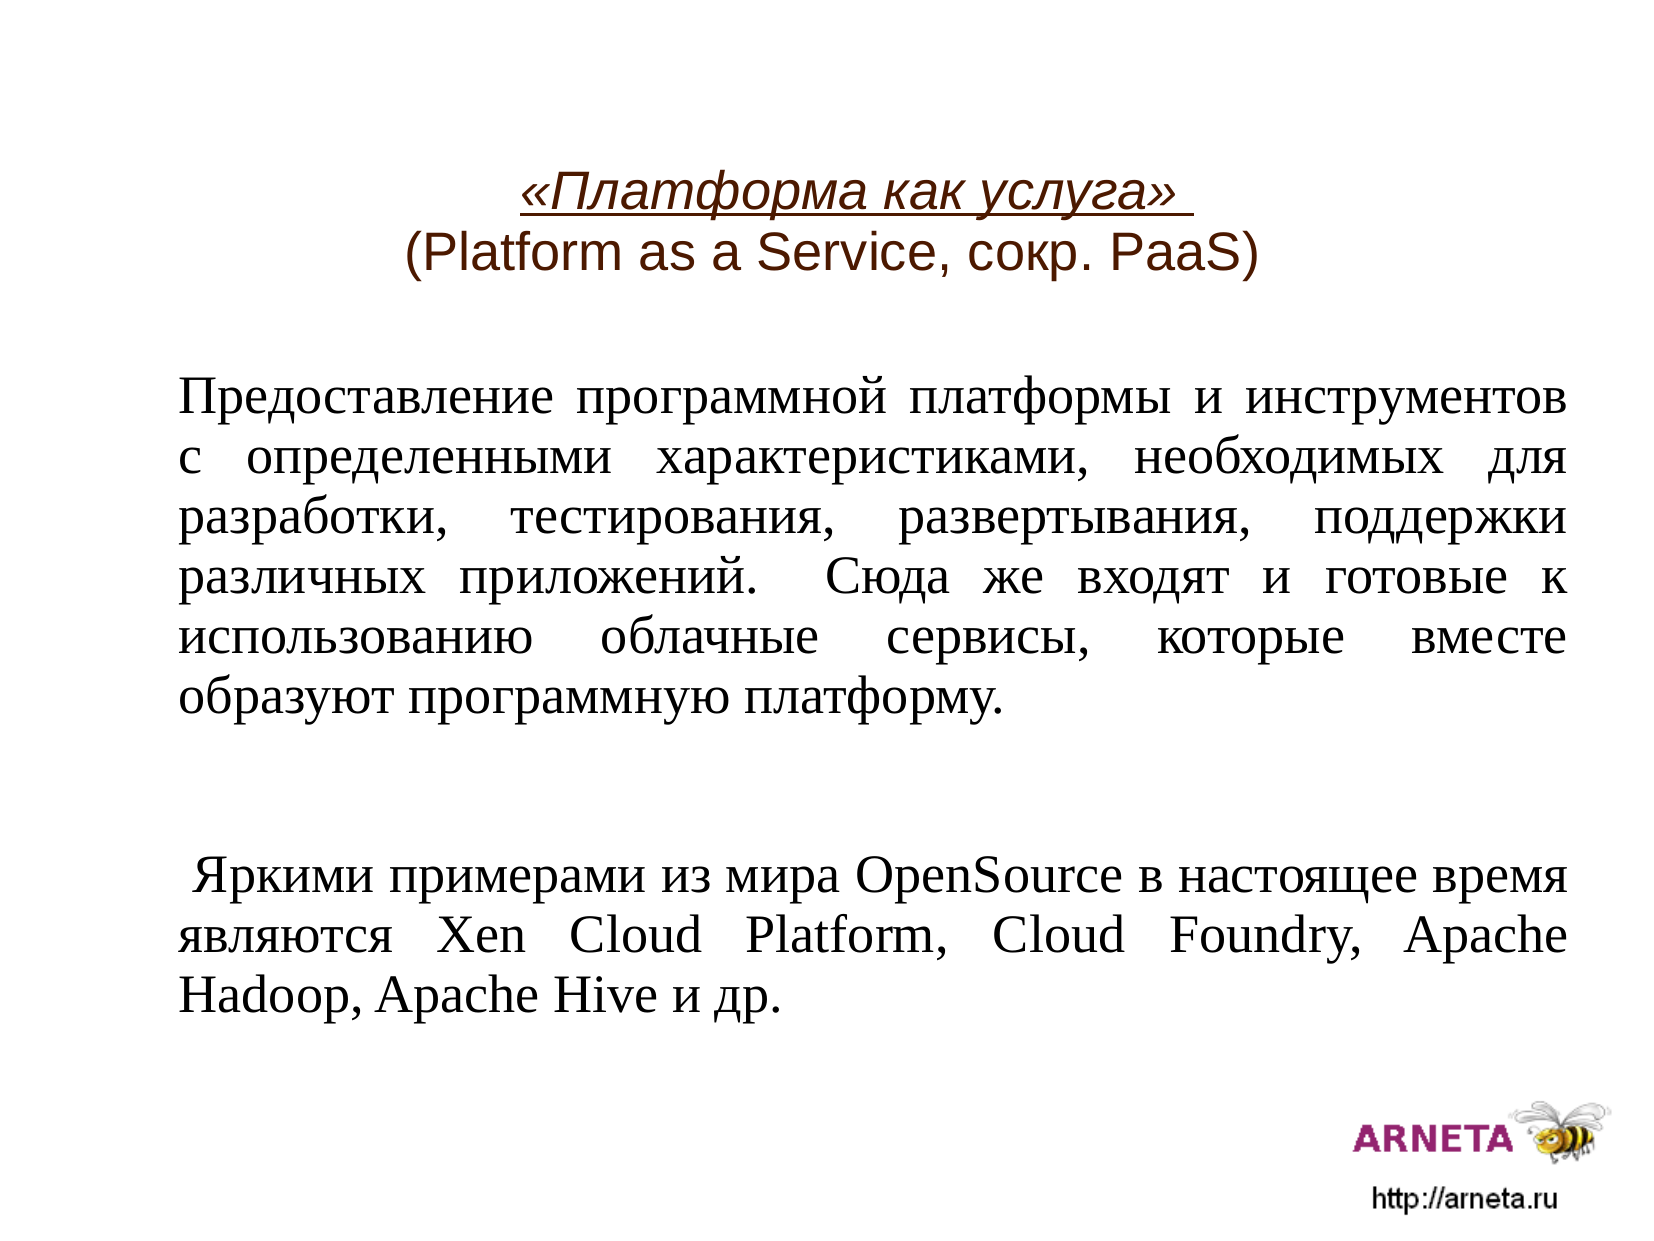

# «Платформа как услуга» (Platform as a Service, сокр. PaaS)
Предоставление программной платформы и инструментов с определенными характеристиками, необходимых для разработки, тестирования, развертывания, поддержки различных приложений. Сюда же входят и готовые к использованию облачные сервисы, которые вместе образуют программную платформу.
 Яркими примерами из мира OpenSource в настоящее время являются Xen Cloud Platform, Cloud Foundry, Apache Hadoop, Apache Hive и др.